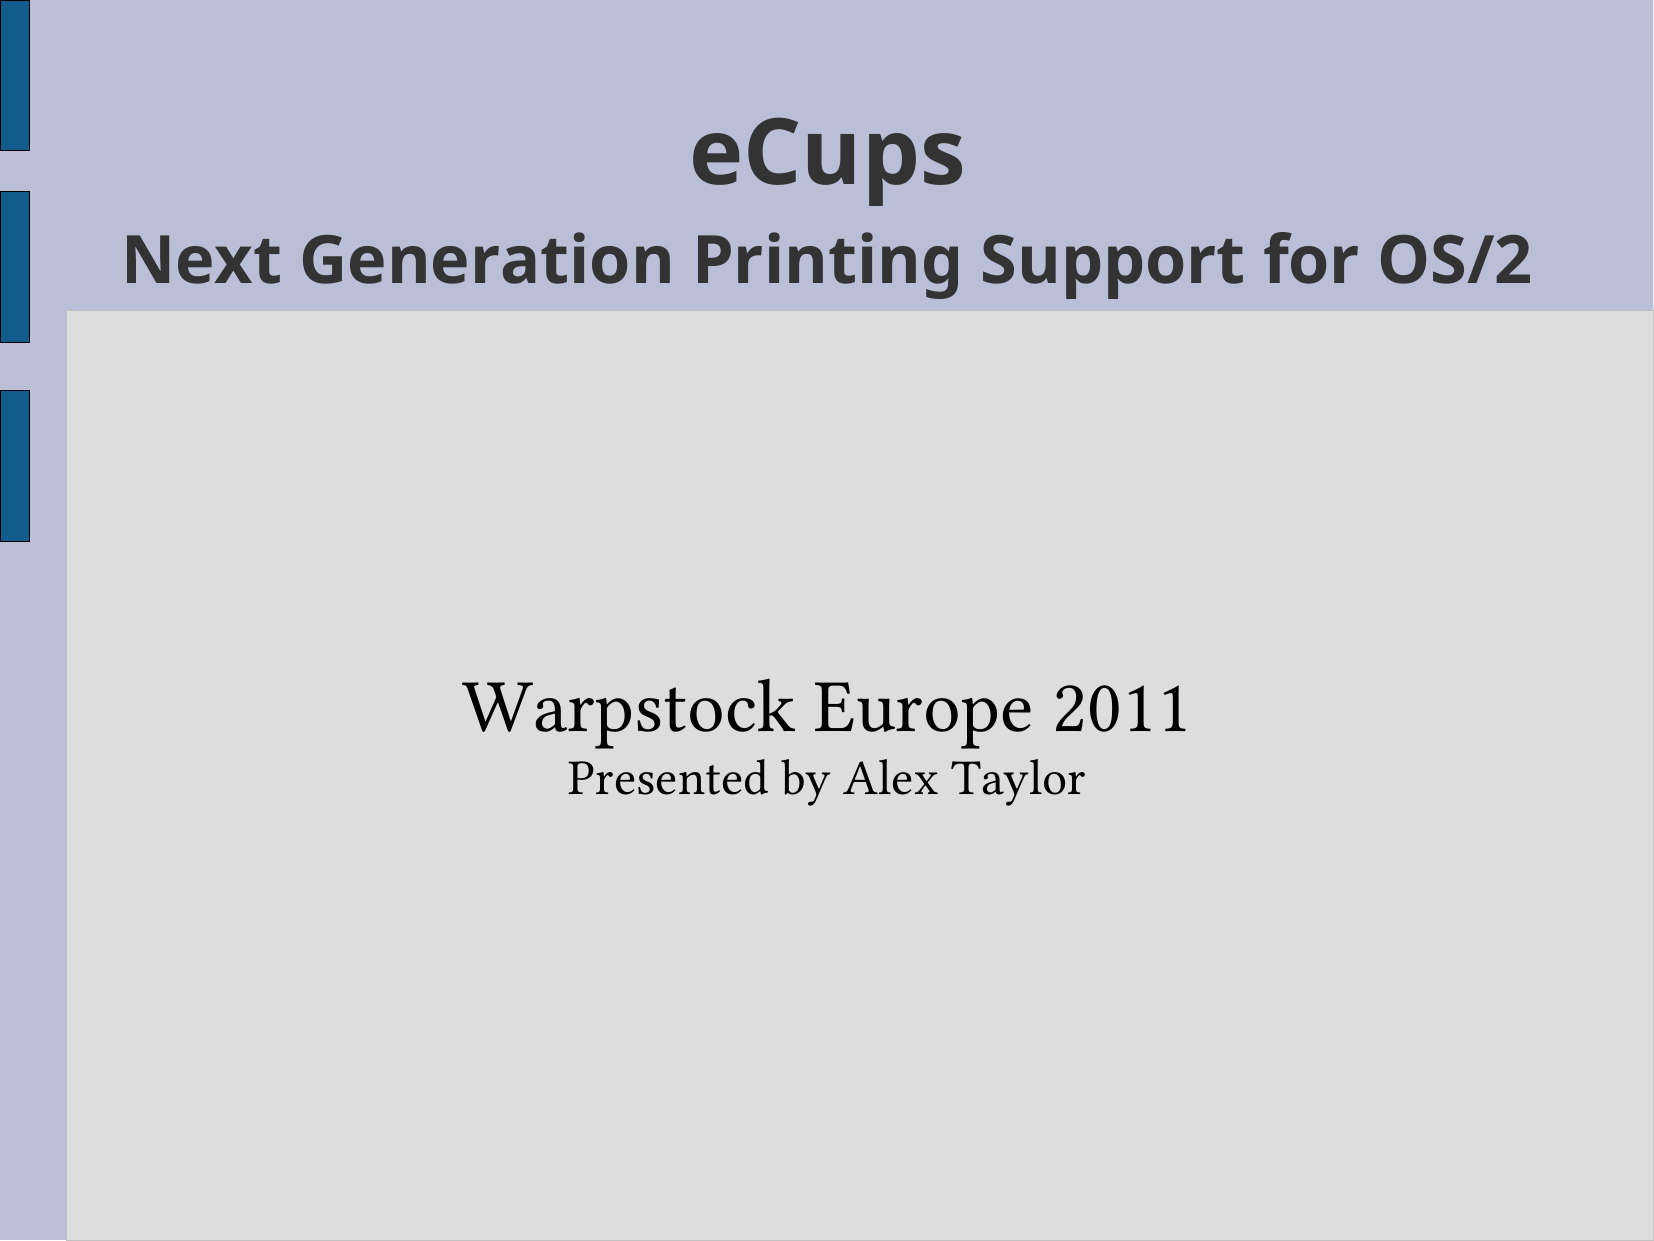

# eCups Next Generation Printing Support for OS/2
Warpstock Europe 2011
Presented by Alex Taylor